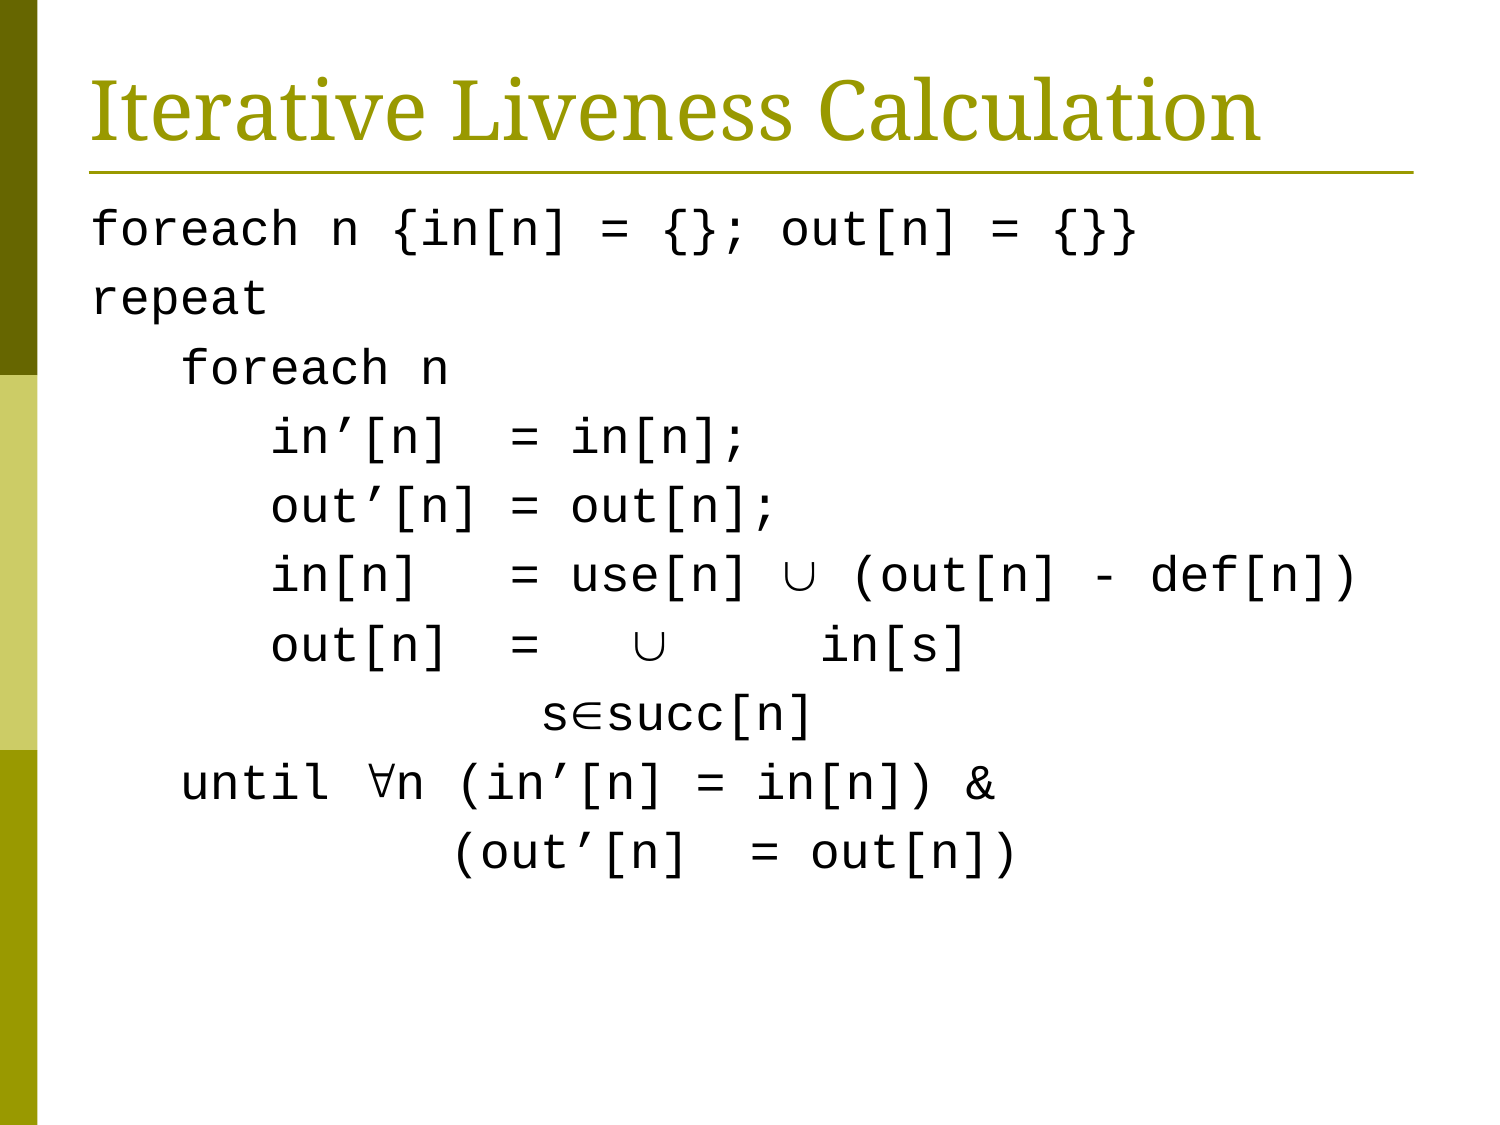

# Iterative Liveness Calculation
foreach n {in[n] = {}; out[n] = {}}
repeat
 foreach n
 in’[n] = in[n];
 out’[n] = out[n];
 in[n] = use[n]  (out[n] - def[n])
 out[n] =  in[s]
 ssucc[n]
 until n (in’[n] = in[n]) &
 (out’[n] = out[n])